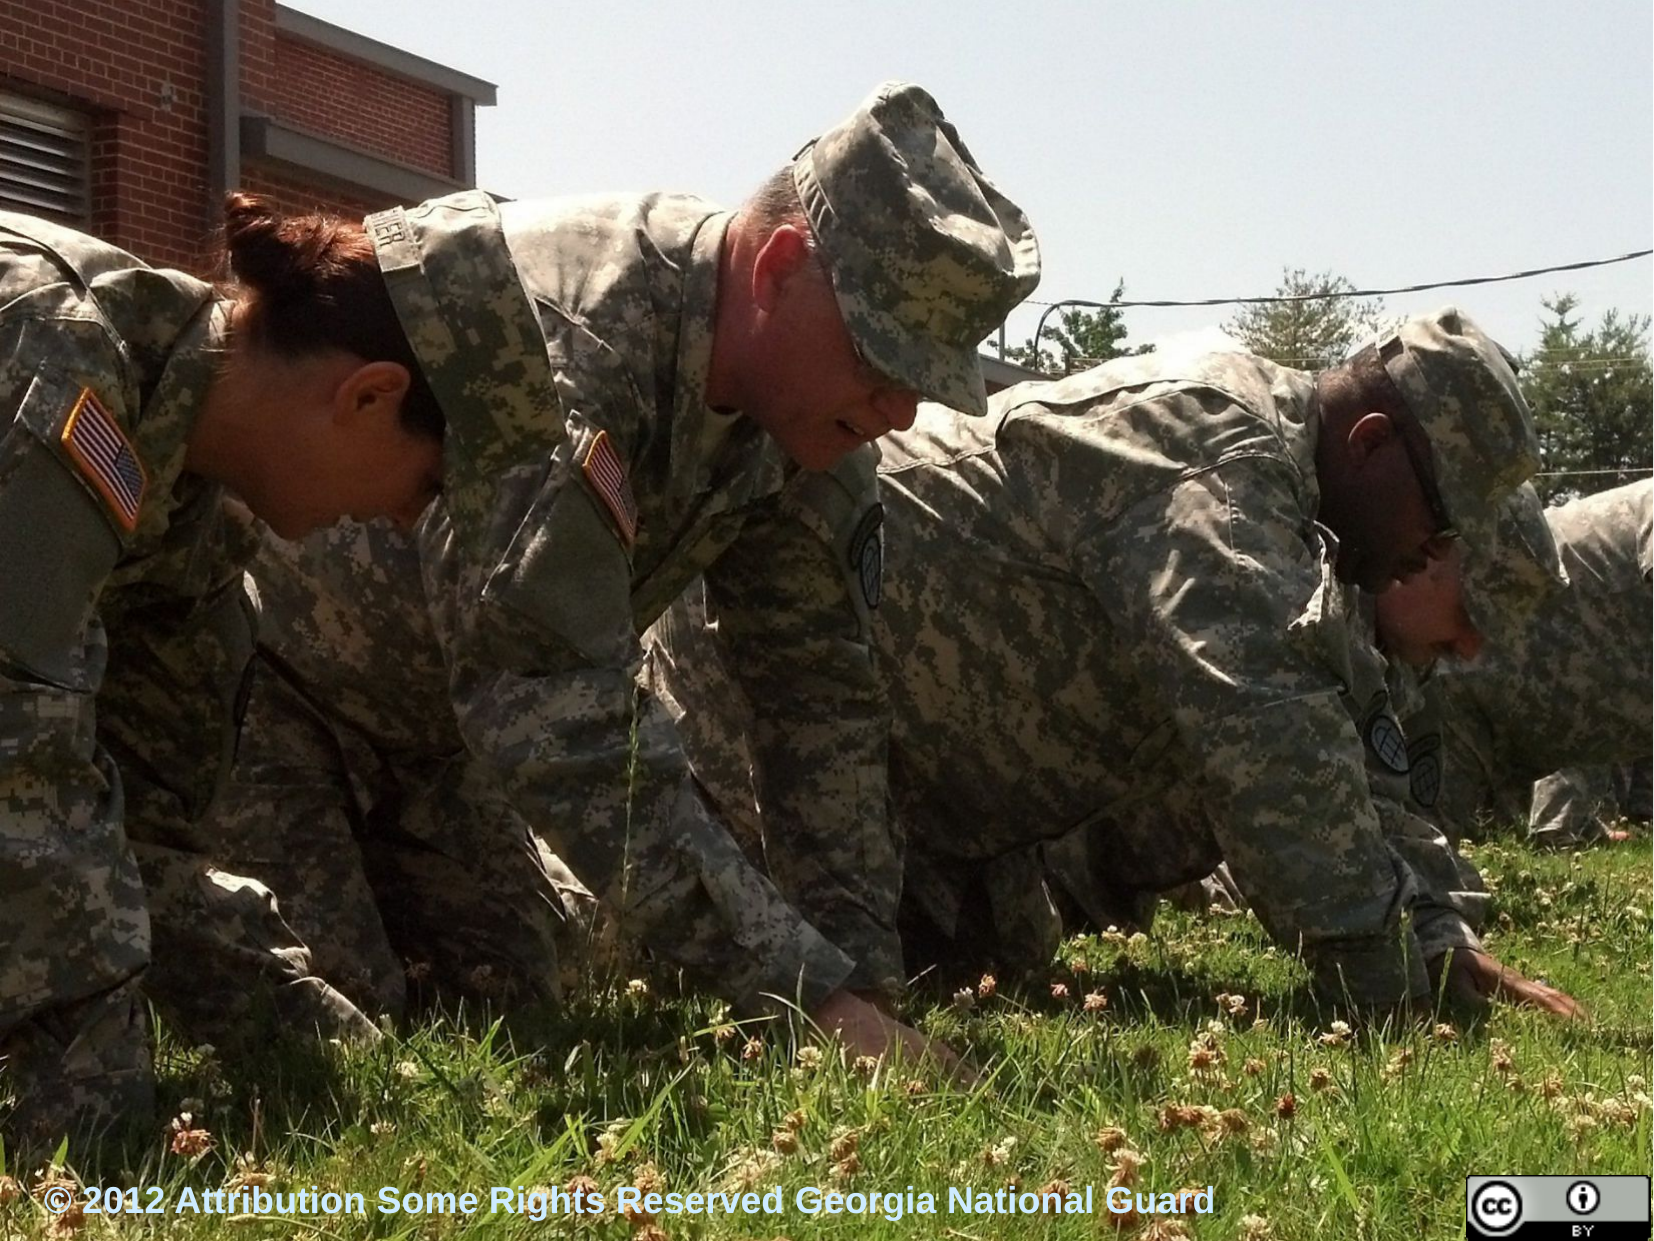

© 2012 Attribution Some Rights Reserved Georgia National Guard